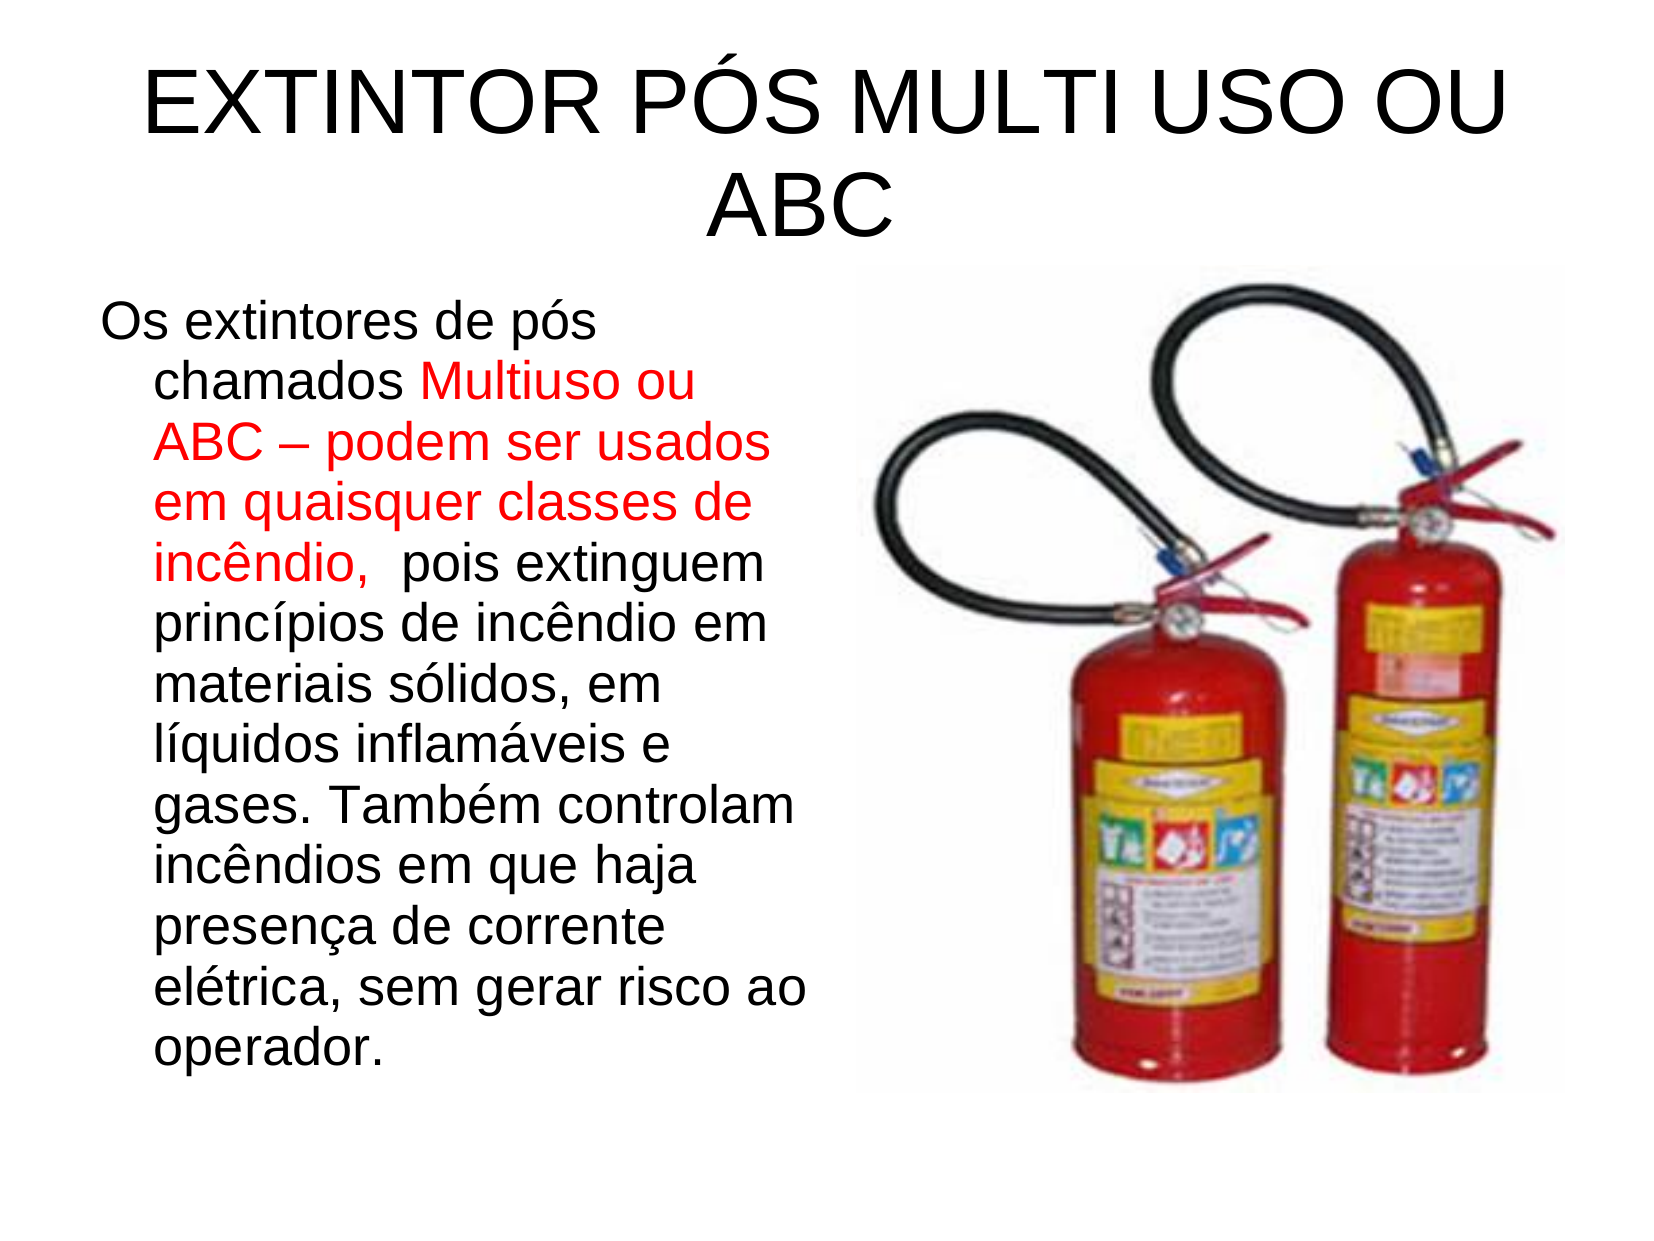

# EXTINTOR PÓS MULTI USO OU ABC
Os extintores de pós chamados Multiuso ou ABC – podem ser usados em quaisquer classes de incêndio, pois extinguem princípios de incêndio em materiais sólidos, em líquidos inflamáveis e gases. Também controlam incêndios em que haja presença de corrente elétrica, sem gerar risco ao operador.